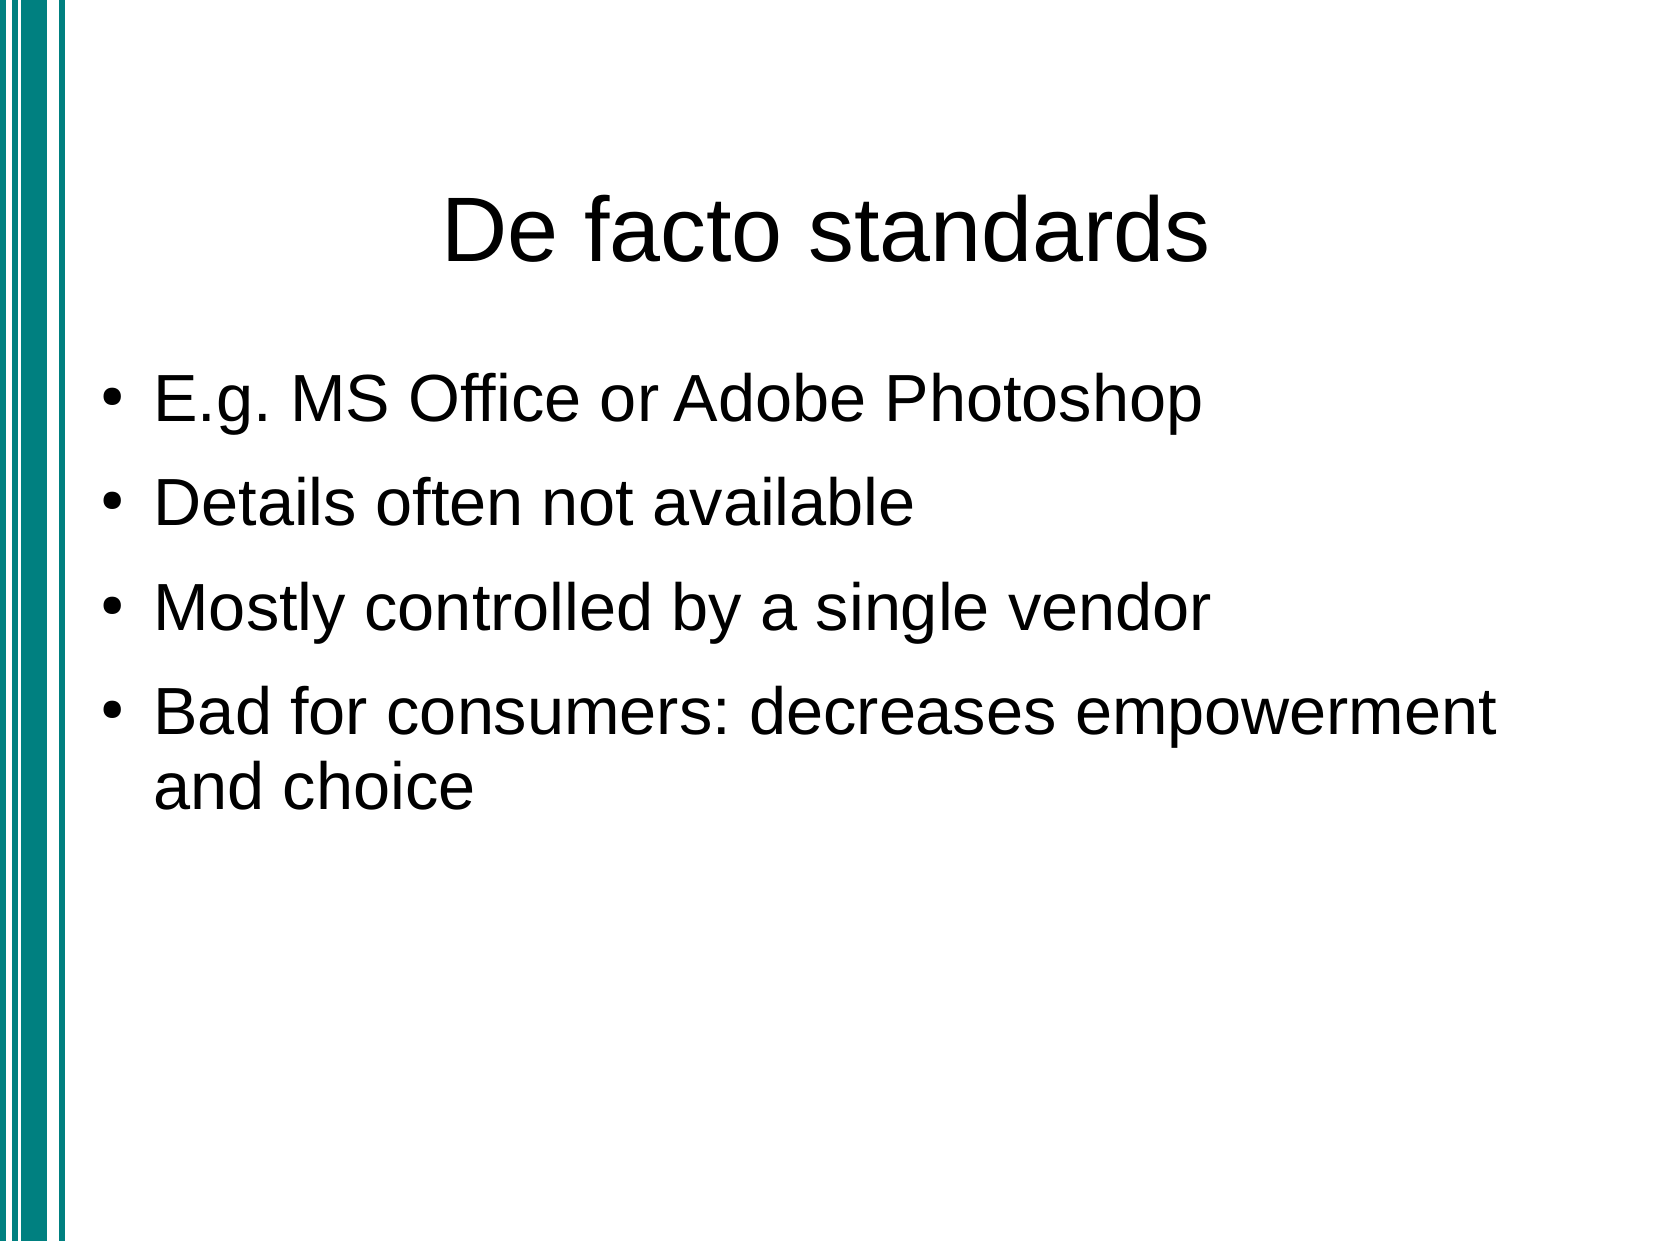

# De facto standards
E.g. MS Office or Adobe Photoshop
Details often not available
Mostly controlled by a single vendor
Bad for consumers: decreases empowerment and choice